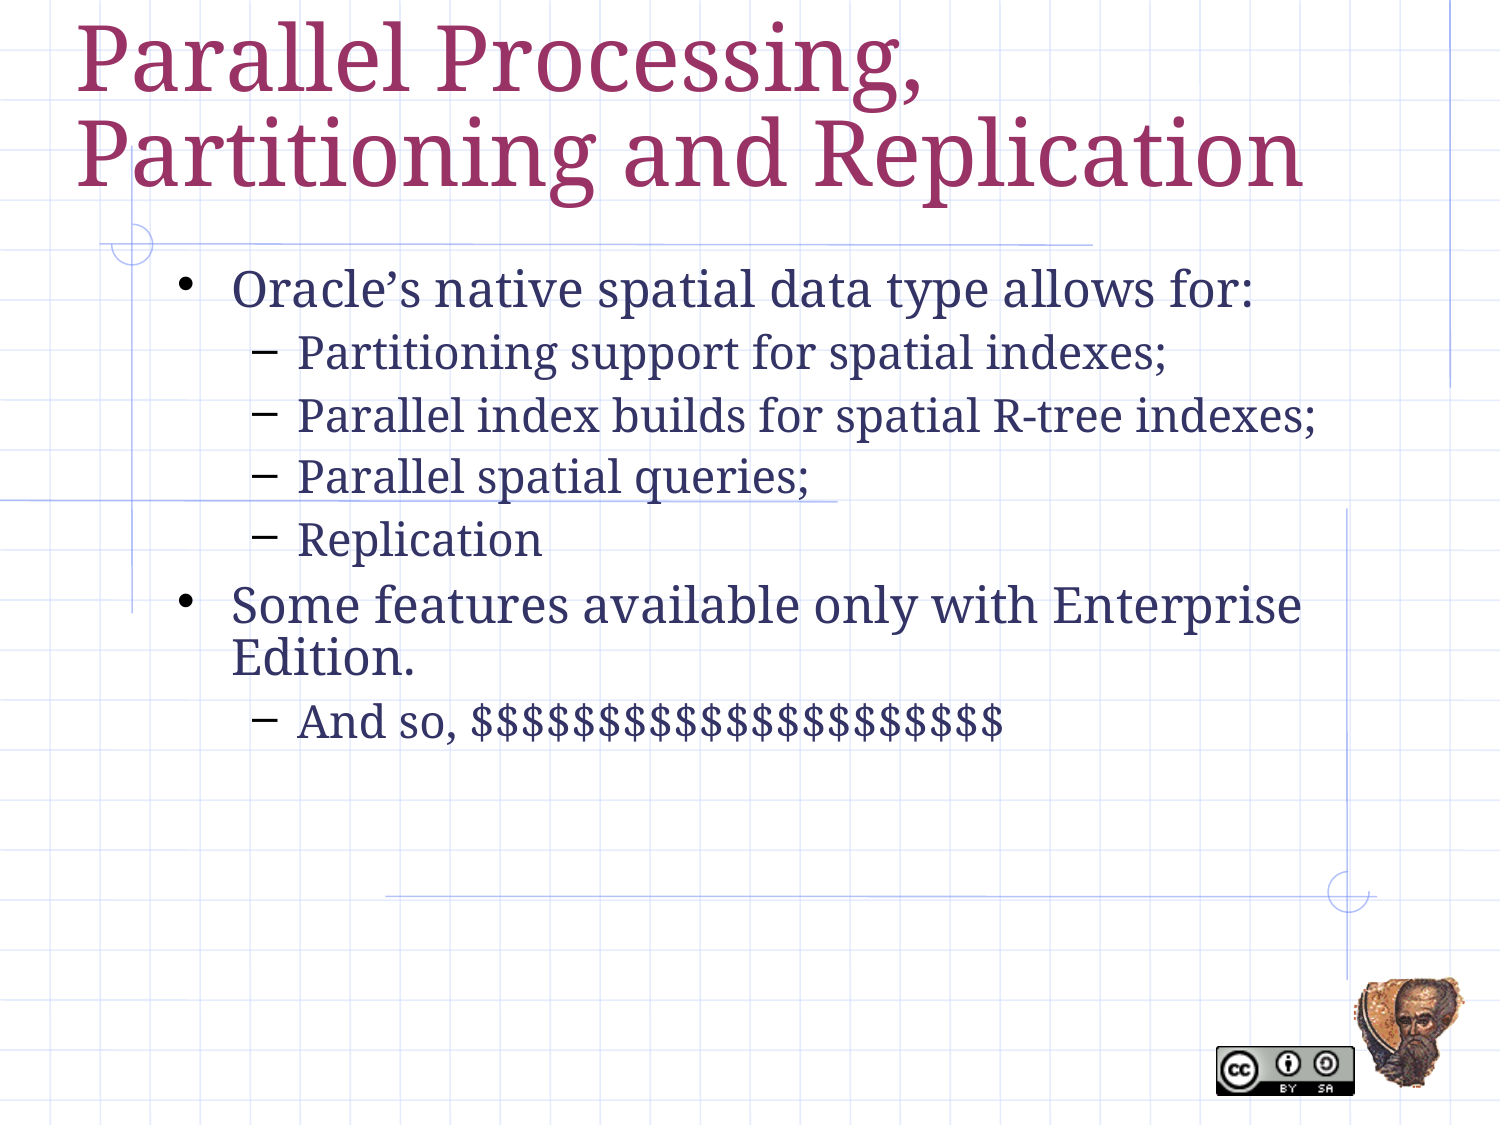

# Parallel Processing, Partitioning and Replication
Oracle’s native spatial data type allows for:
Partitioning support for spatial indexes;
Parallel index builds for spatial R-tree indexes;
Parallel spatial queries;
Replication
Some features available only with Enterprise Edition.
And so, $$$$$$$$$$$$$$$$$$$$$